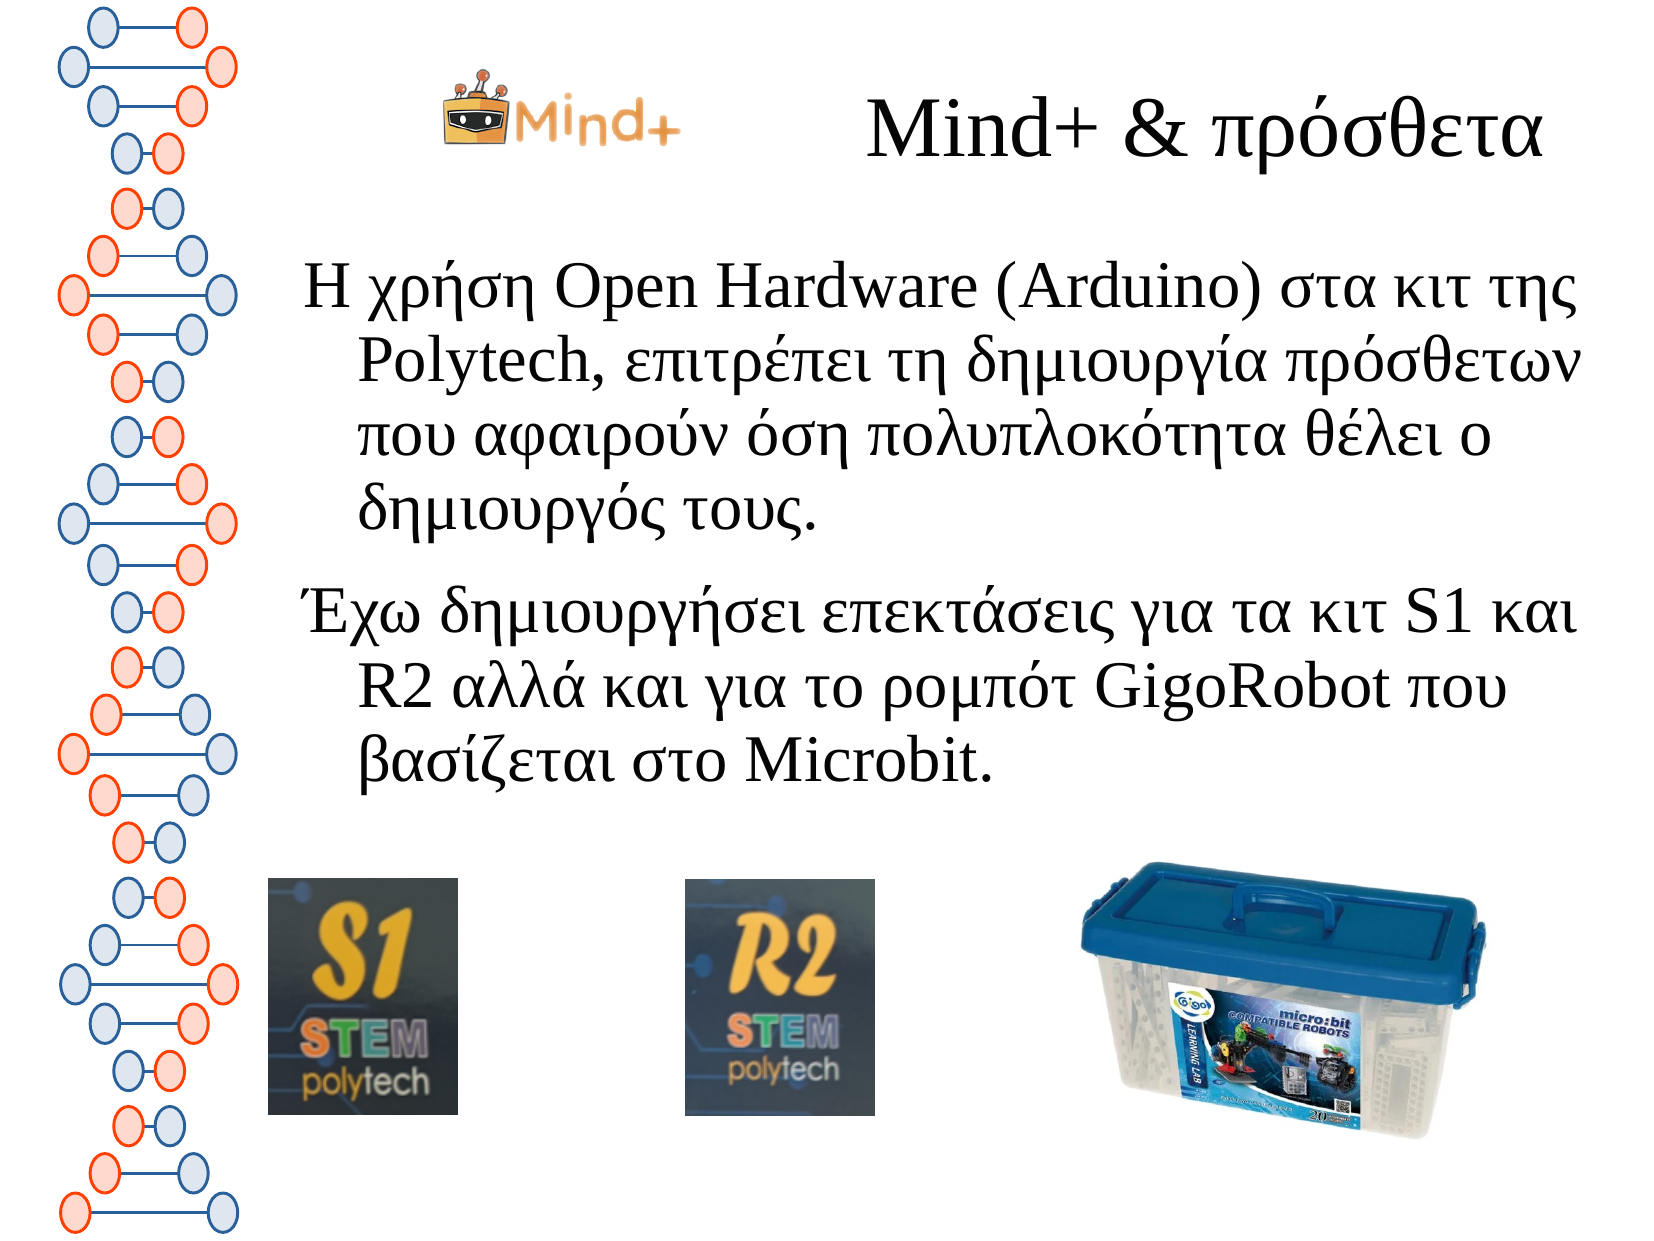

# Mind+ & πρόσθετα
Η χρήση Open Hardware (Arduino) στα κιτ της Polytech, επιτρέπει τη δημιουργία πρόσθετων που αφαιρούν όση πολυπλοκότητα θέλει ο δημιουργός τους.
Έχω δημιουργήσει επεκτάσεις για τα κιτ S1 και R2 αλλά και για το ρομπότ GigoRobot που βασίζεται στο Microbit.